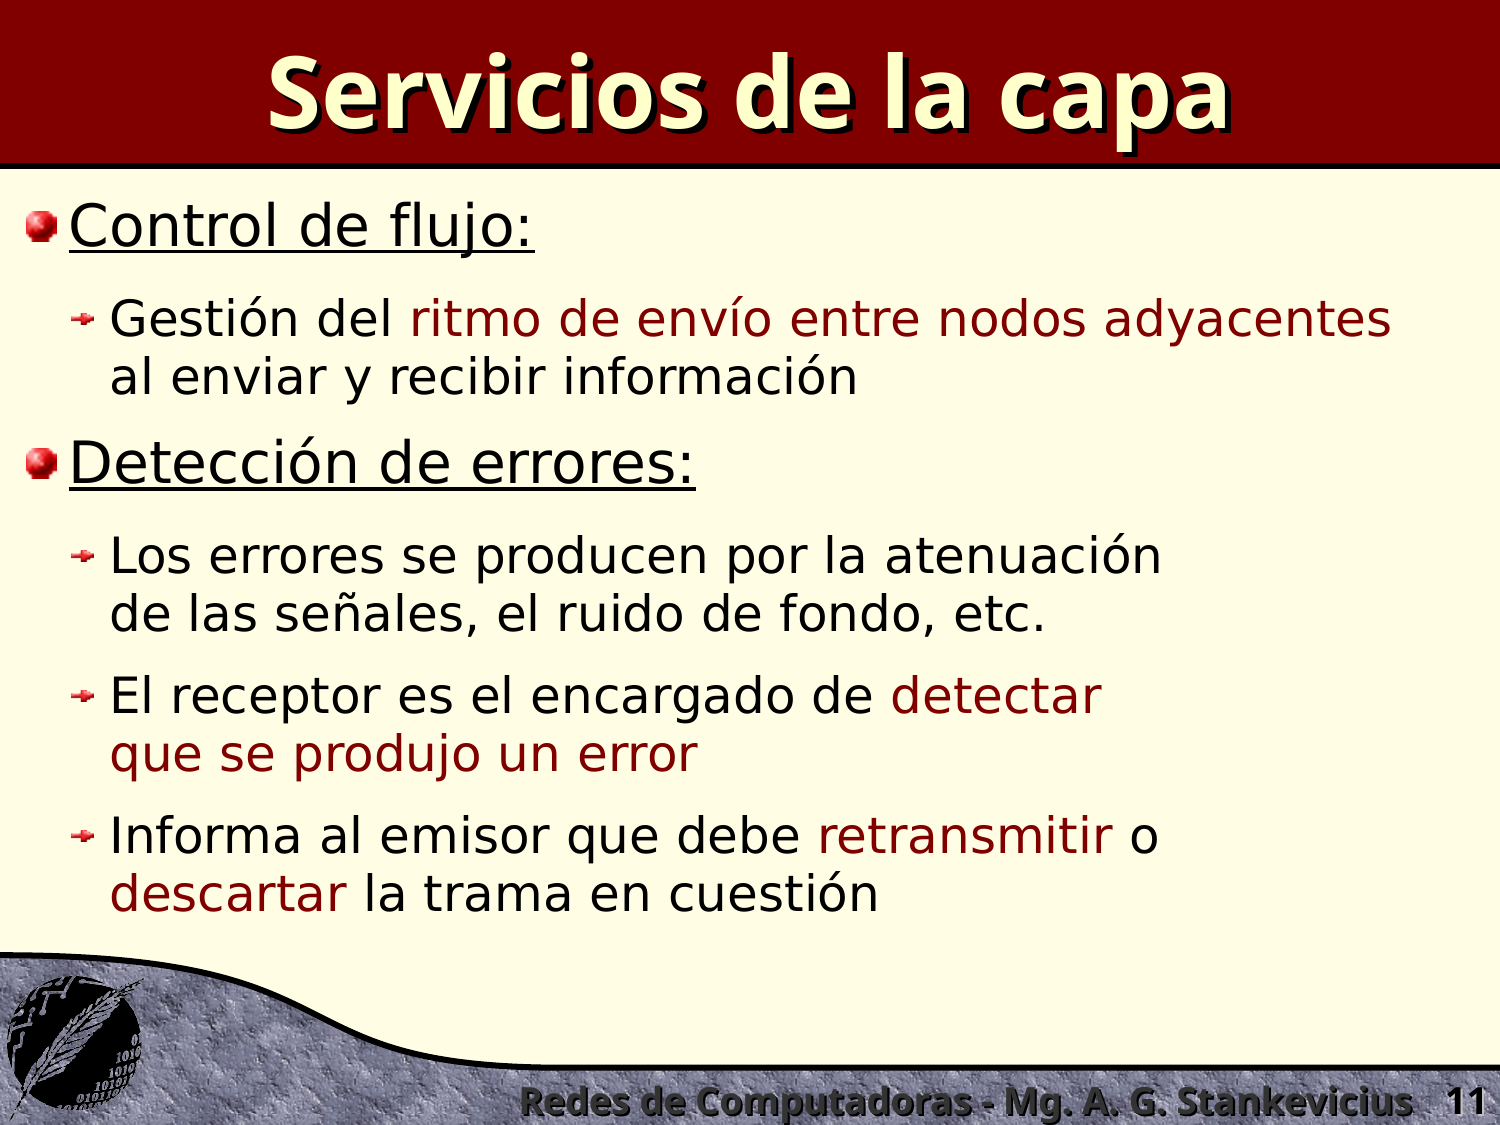

# Servicios de la capa
Control de flujo:
Gestión del ritmo de envío entre nodos adyacentes
al enviar y recibir información
Detección de errores:
Los errores se producen por la atenuación
de las señales, el ruido de fondo, etc.
El receptor es el encargado de detectar
que se produjo un error
Informa al emisor que debe retransmitir o
descartar la trama en cuestión
11